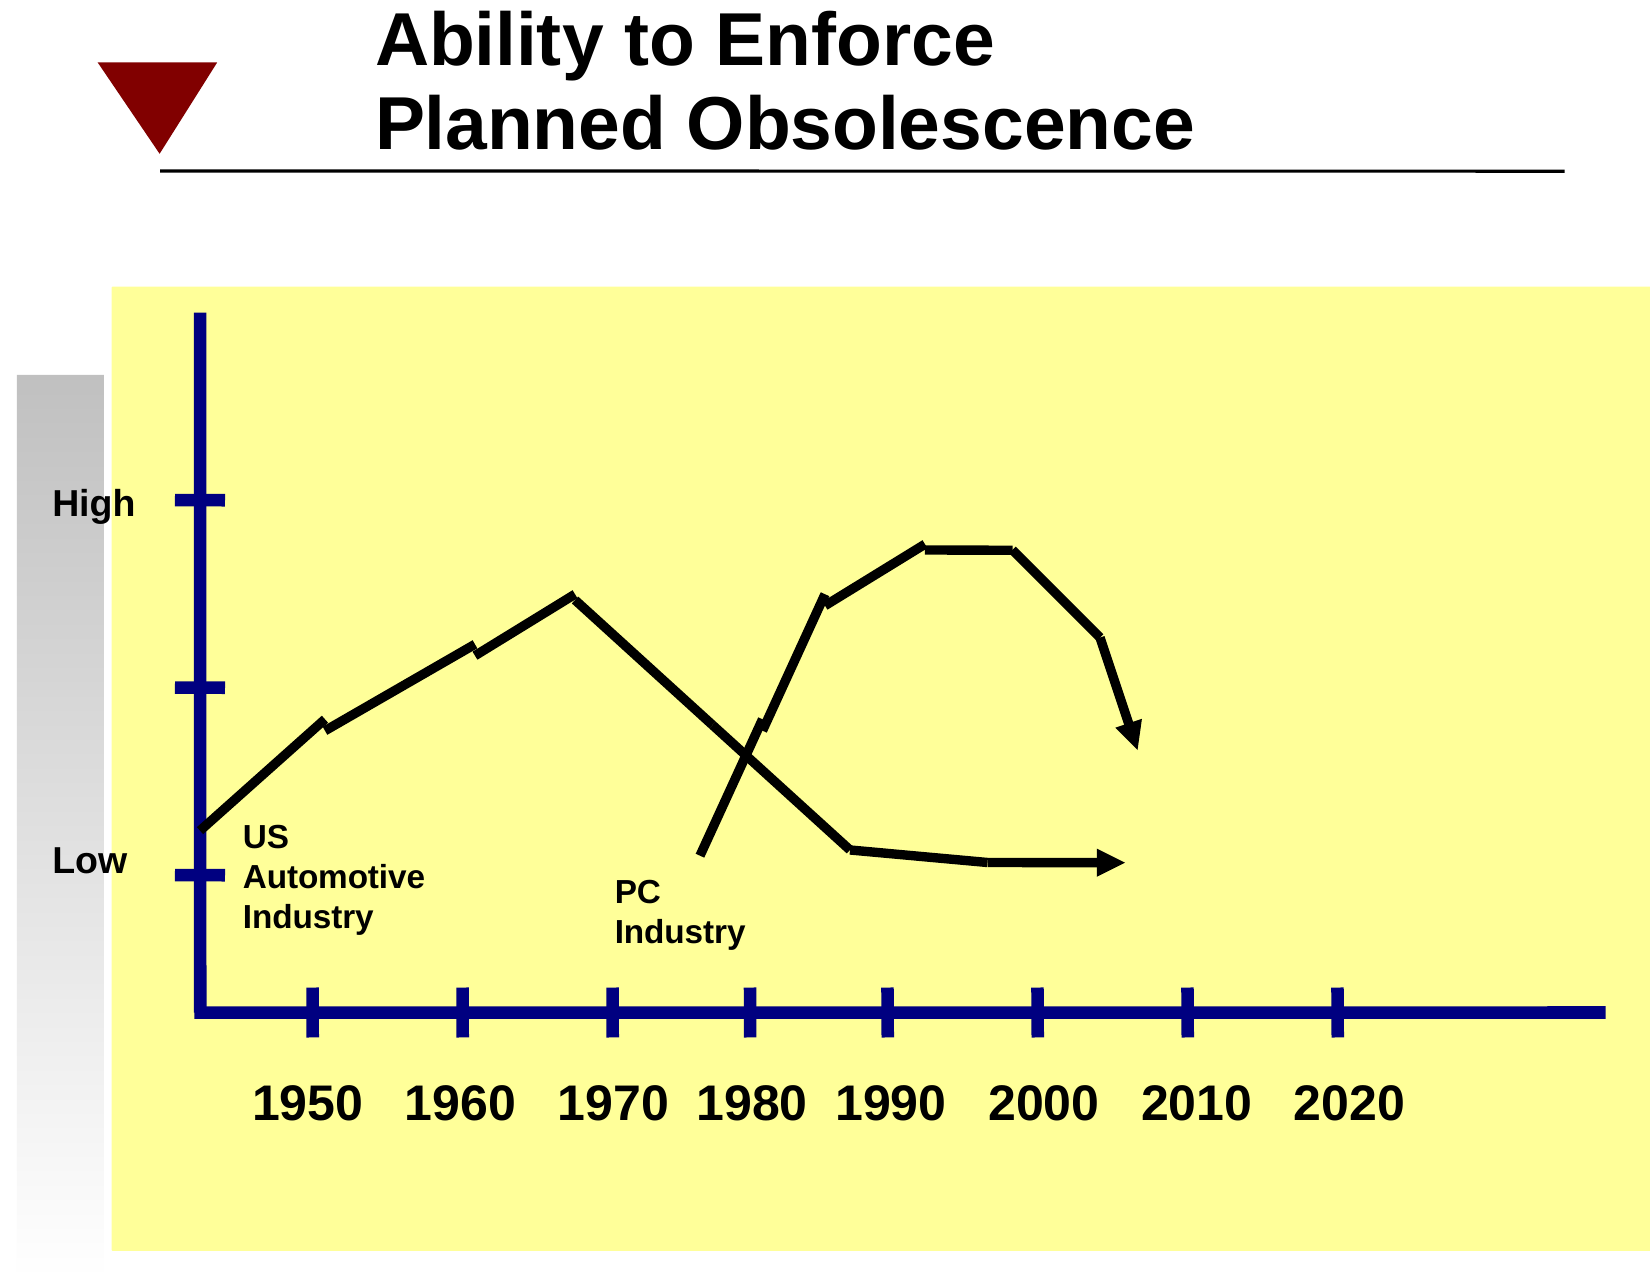

# Ability to Enforce
Planned Obsolescence
High
US
Automotive
Industry
Low
PC
Industry
1950 1960 1970 1980 1990 2000 2010 2020